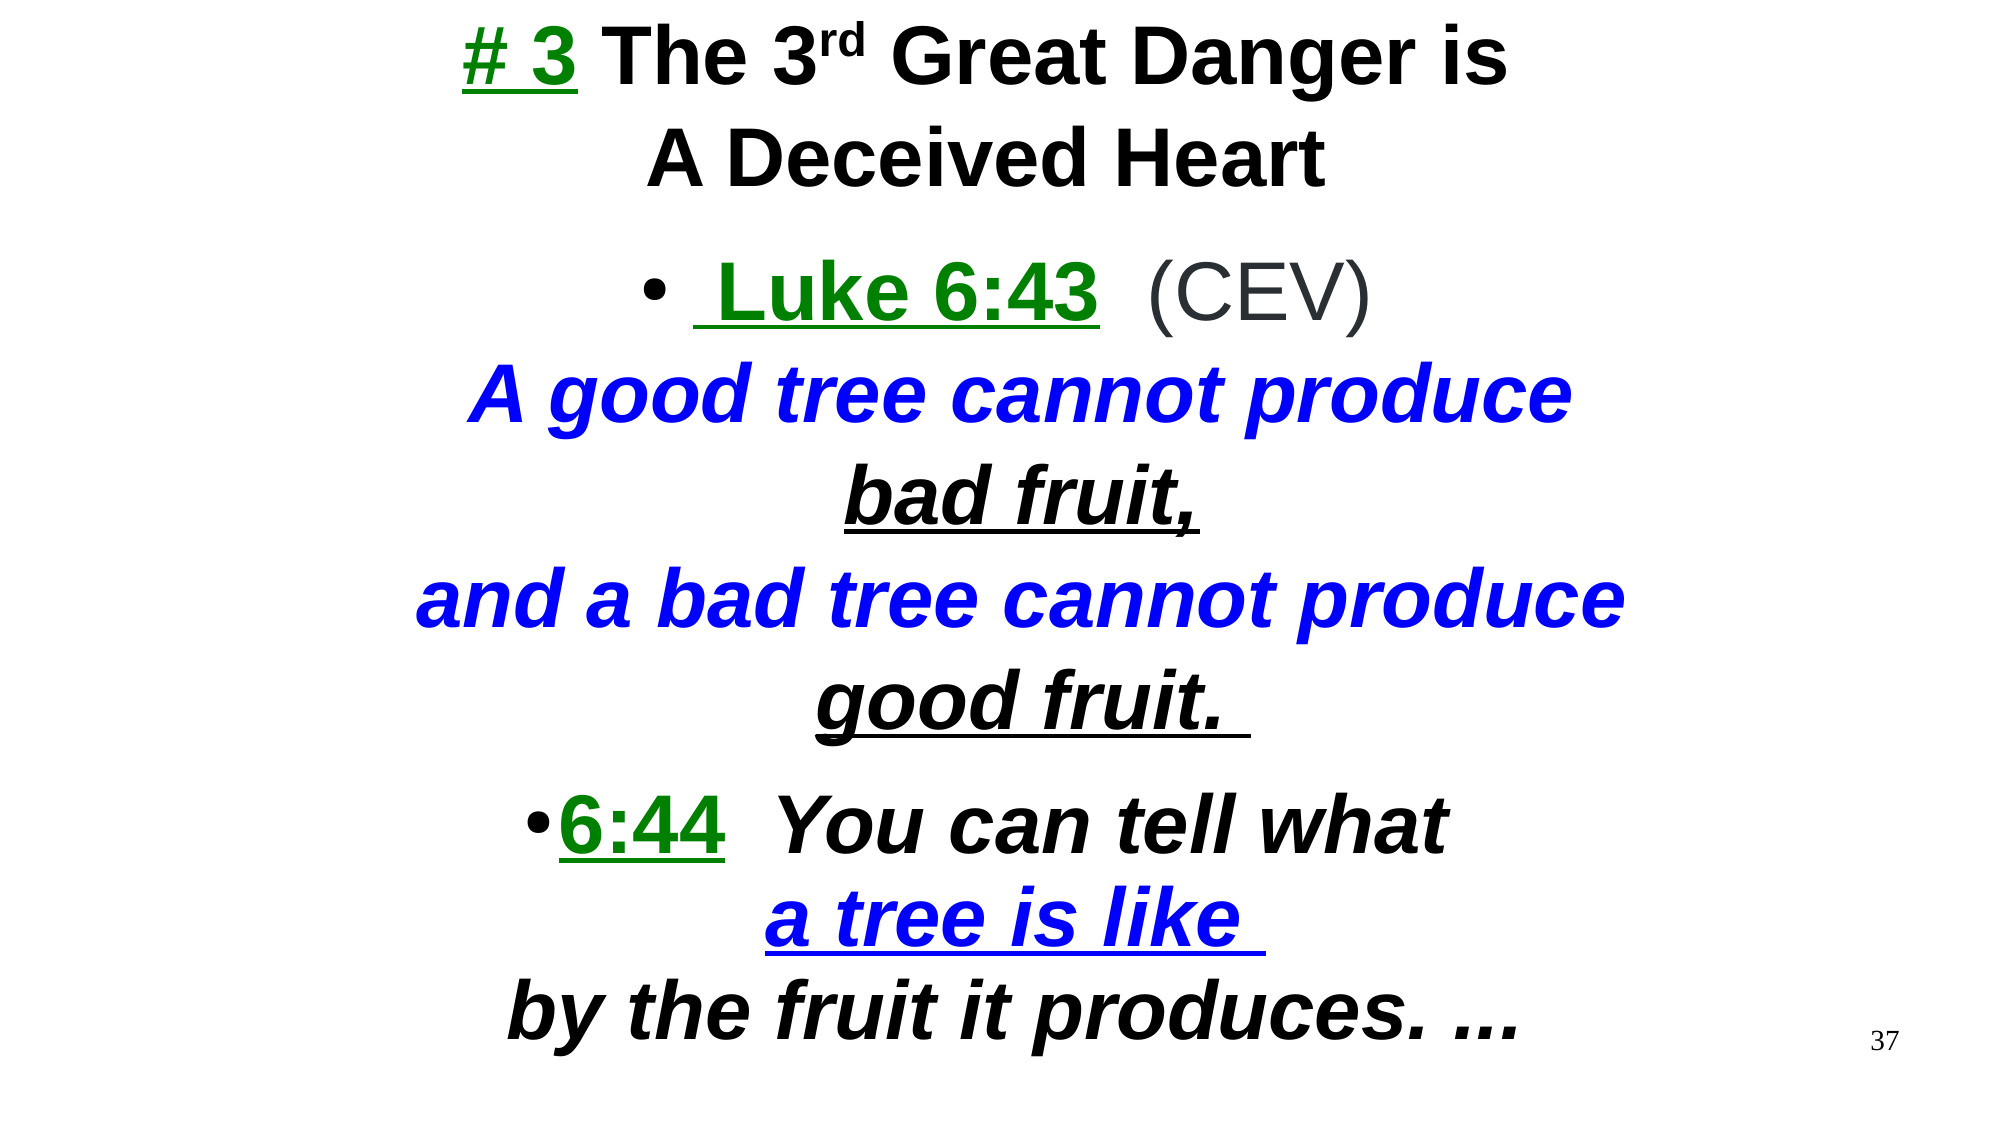

# # 3 The 3rd Great Danger is A Deceived Heart
 Luke 6:43  (CEV)
A good tree cannot produce
bad fruit,
and a bad tree cannot produce
good fruit.
6:44  You can tell what
a tree is like
by the fruit it produces. ...
37